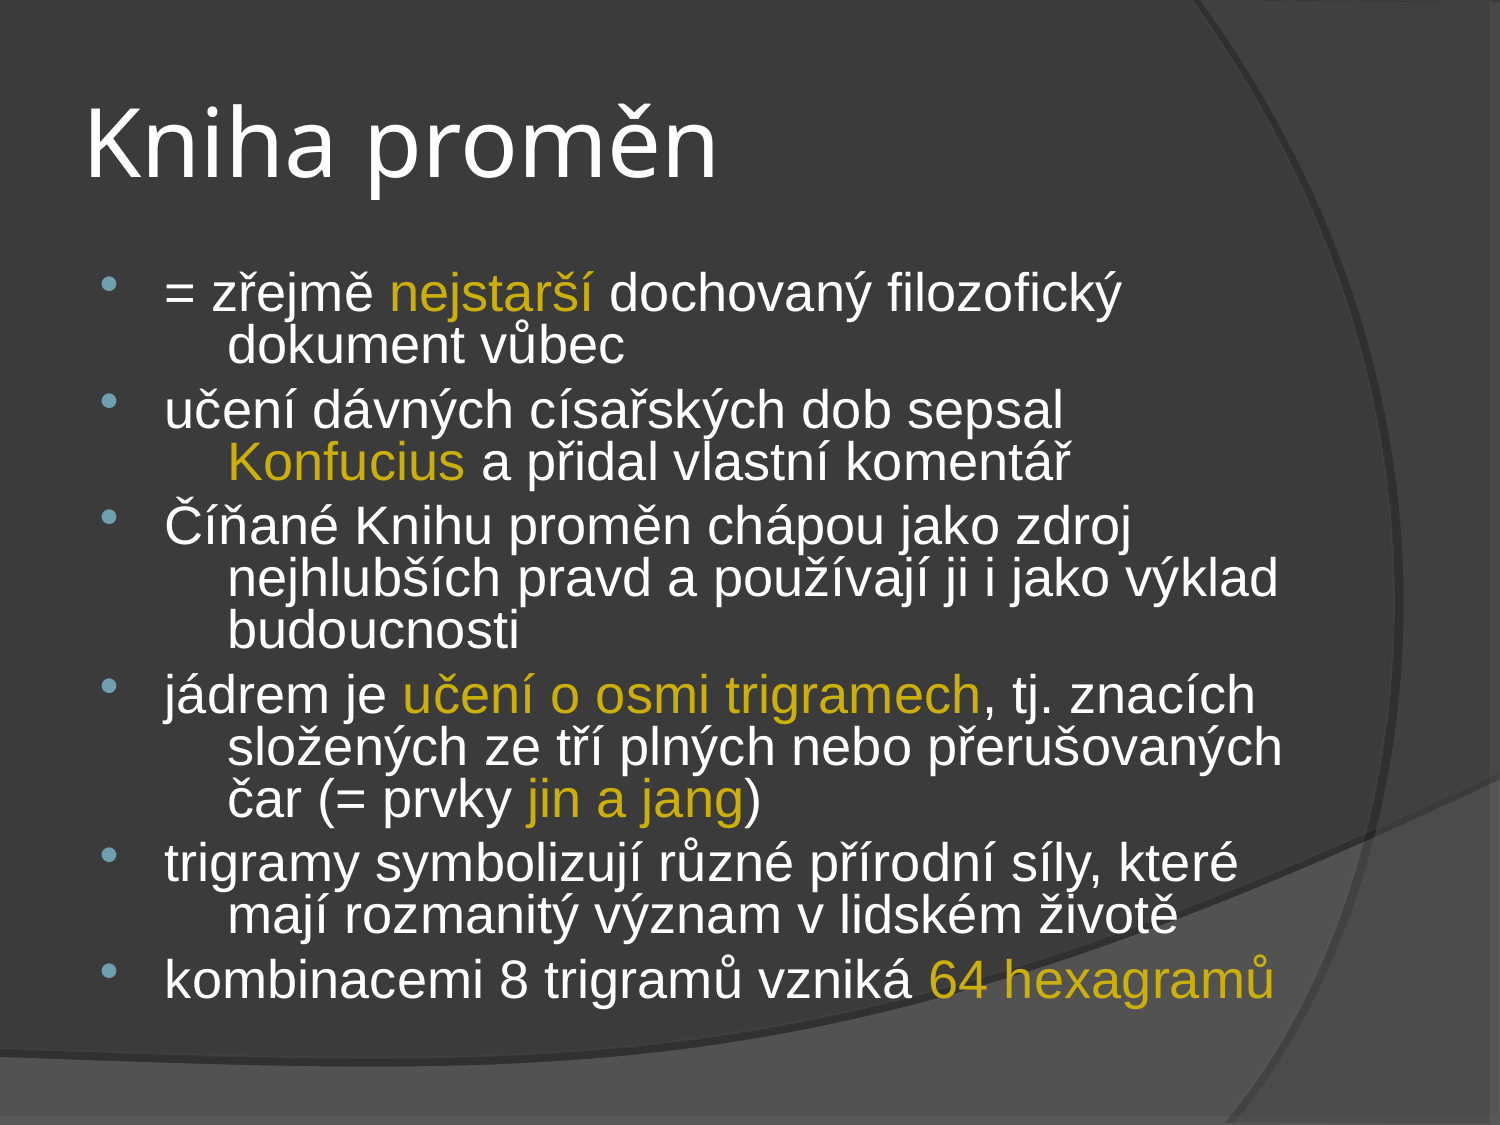

# Kniha proměn
= zřejmě nejstarší dochovaný filozofický dokument vůbec
učení dávných císařských dob sepsal Konfucius a přidal vlastní komentář
Číňané Knihu proměn chápou jako zdroj nejhlubších pravd a používají ji i jako výklad budoucnosti
jádrem je učení o osmi trigramech, tj. znacích složených ze tří plných nebo přerušovaných čar (= prvky jin a jang)
trigramy symbolizují různé přírodní síly, které mají rozmanitý význam v lidském životě
kombinacemi 8 trigramů vzniká 64 hexagramů